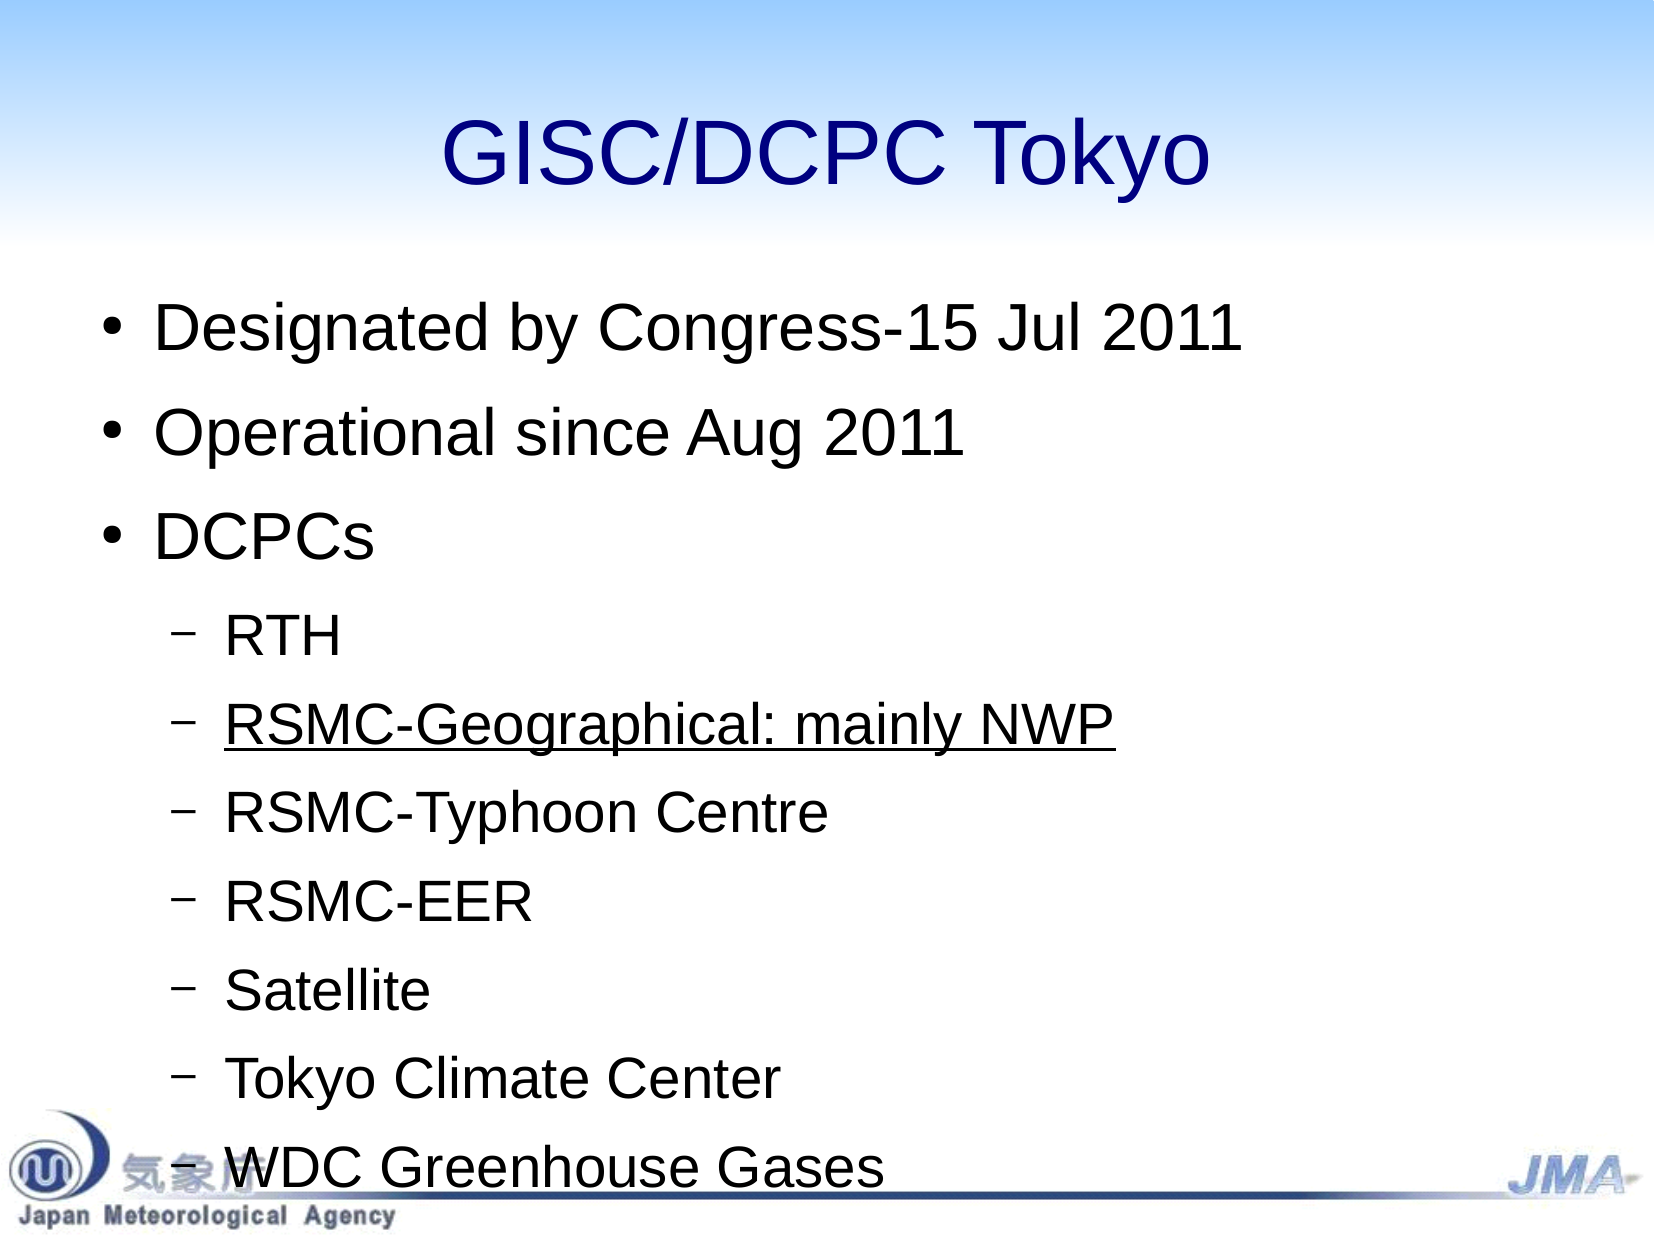

# GISC/DCPC Tokyo
Designated by Congress-15 Jul 2011
Operational since Aug 2011
DCPCs
RTH
RSMC-Geographical: mainly NWP
RSMC-Typhoon Centre
RSMC-EER
Satellite
Tokyo Climate Center
WDC Greenhouse Gases